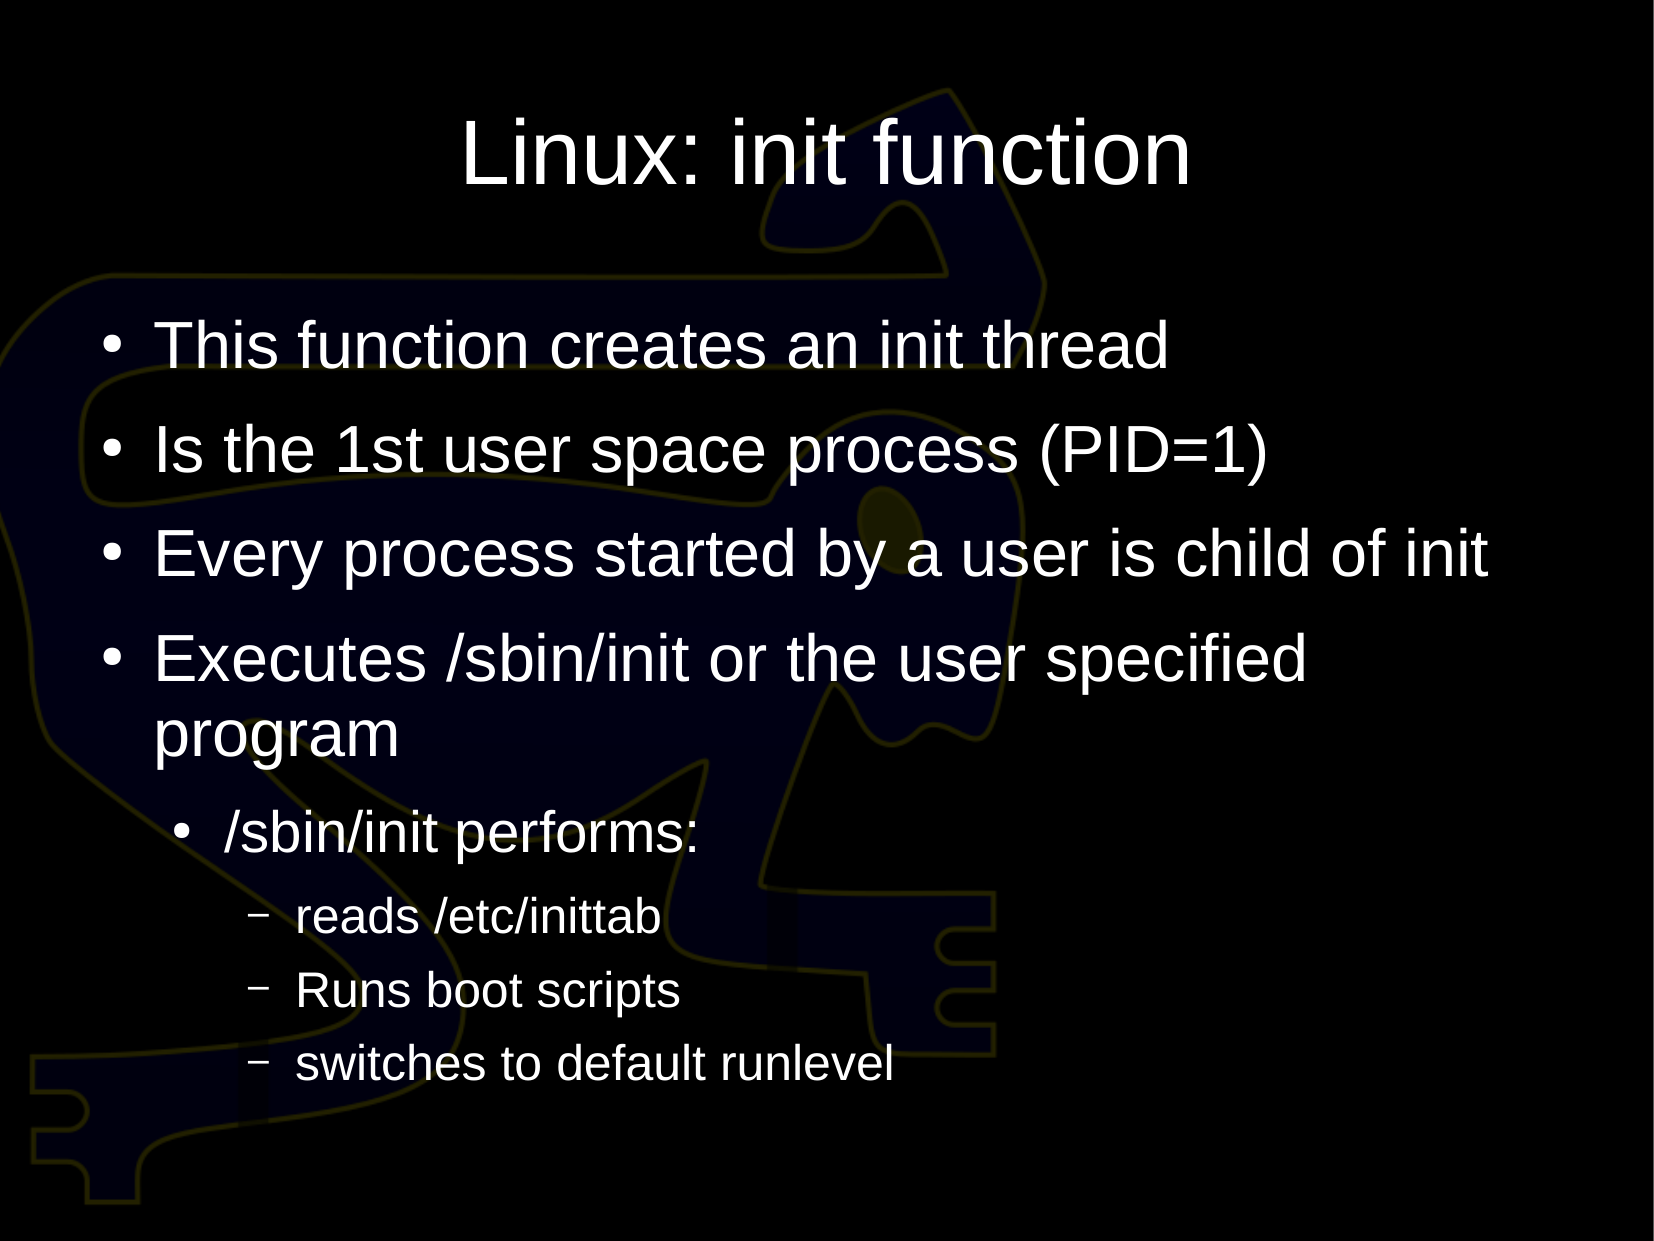

# Linux: init function
This function creates an init thread
Is the 1st user space process (PID=1)
Every process started by a user is child of init
Executes /sbin/init or the user specified program
/sbin/init performs:
reads /etc/inittab
Runs boot scripts
switches to default runlevel